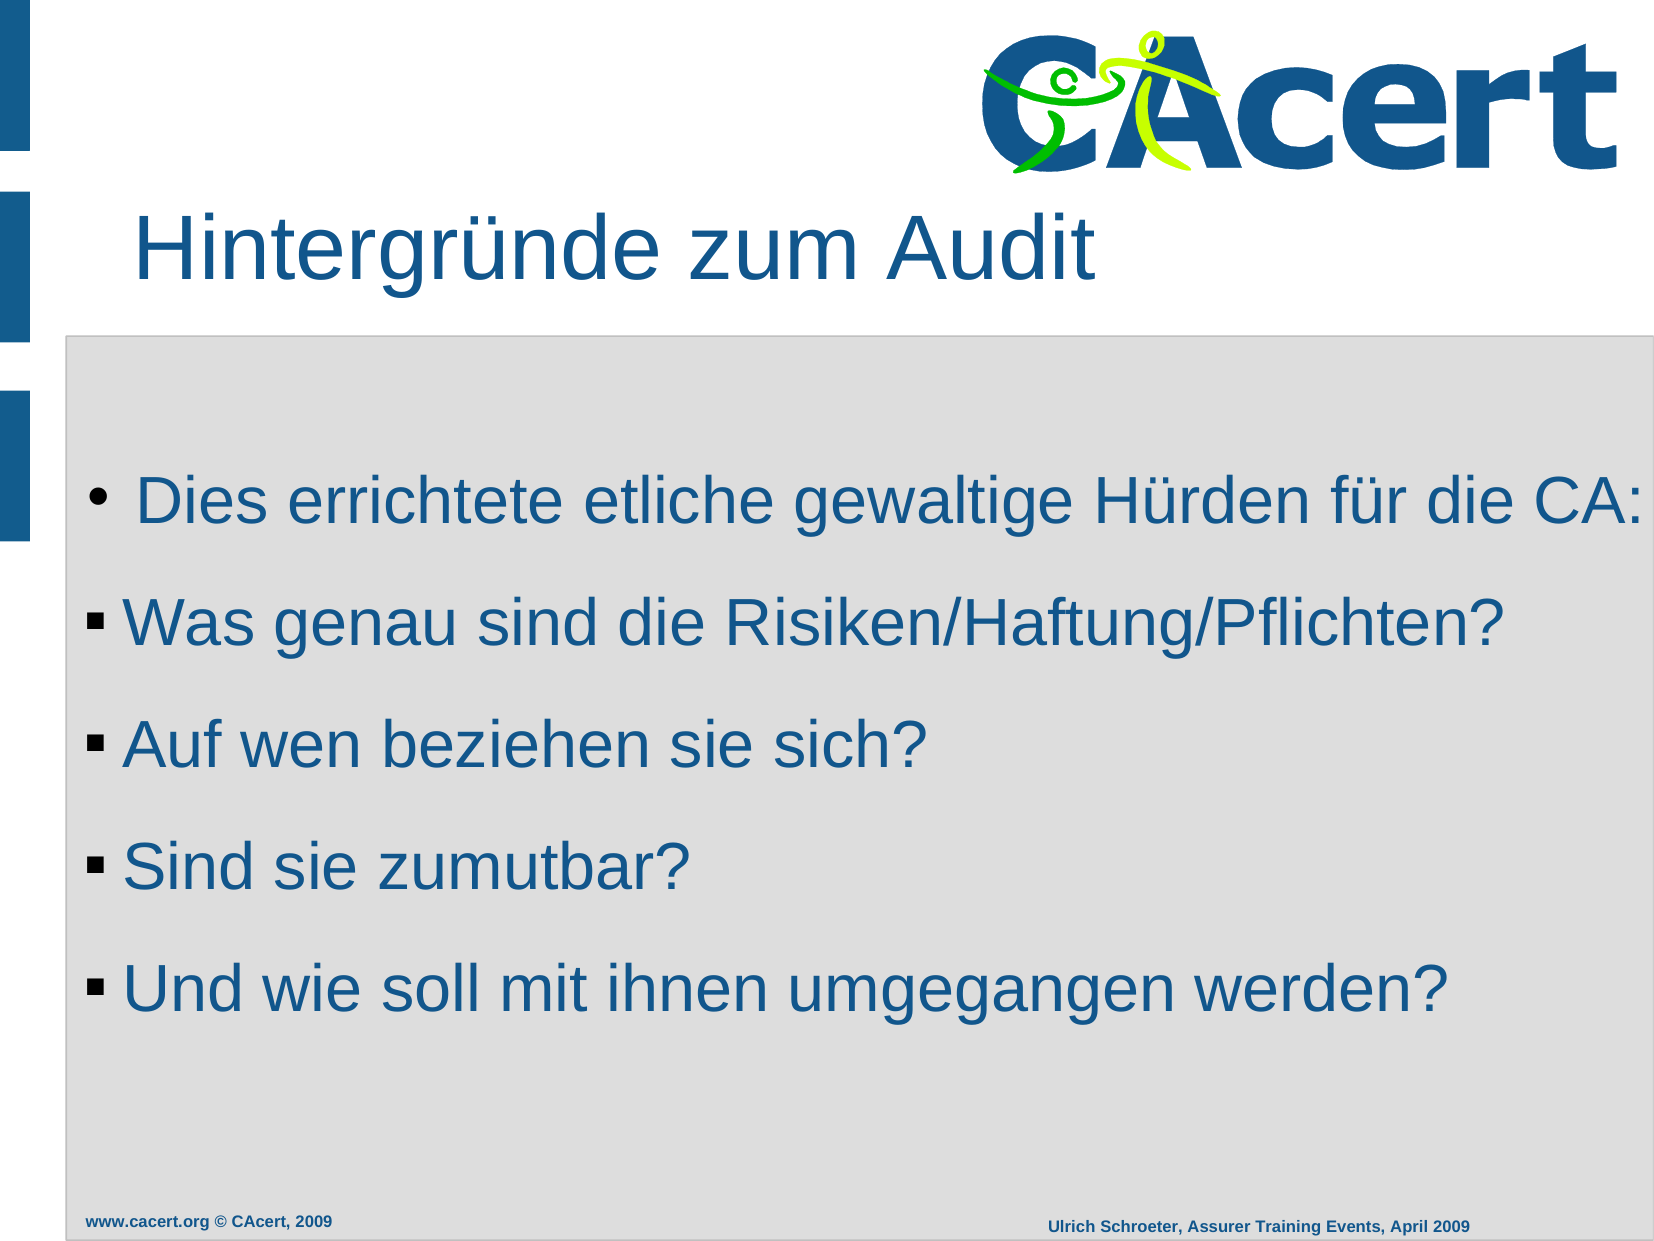

Hintergründe zum Audit
 Dies errichtete etliche gewaltige Hürden für die CA:
 Was genau sind die Risiken/Haftung/Pflichten?
 Auf wen beziehen sie sich?
 Sind sie zumutbar?
 Und wie soll mit ihnen umgegangen werden?